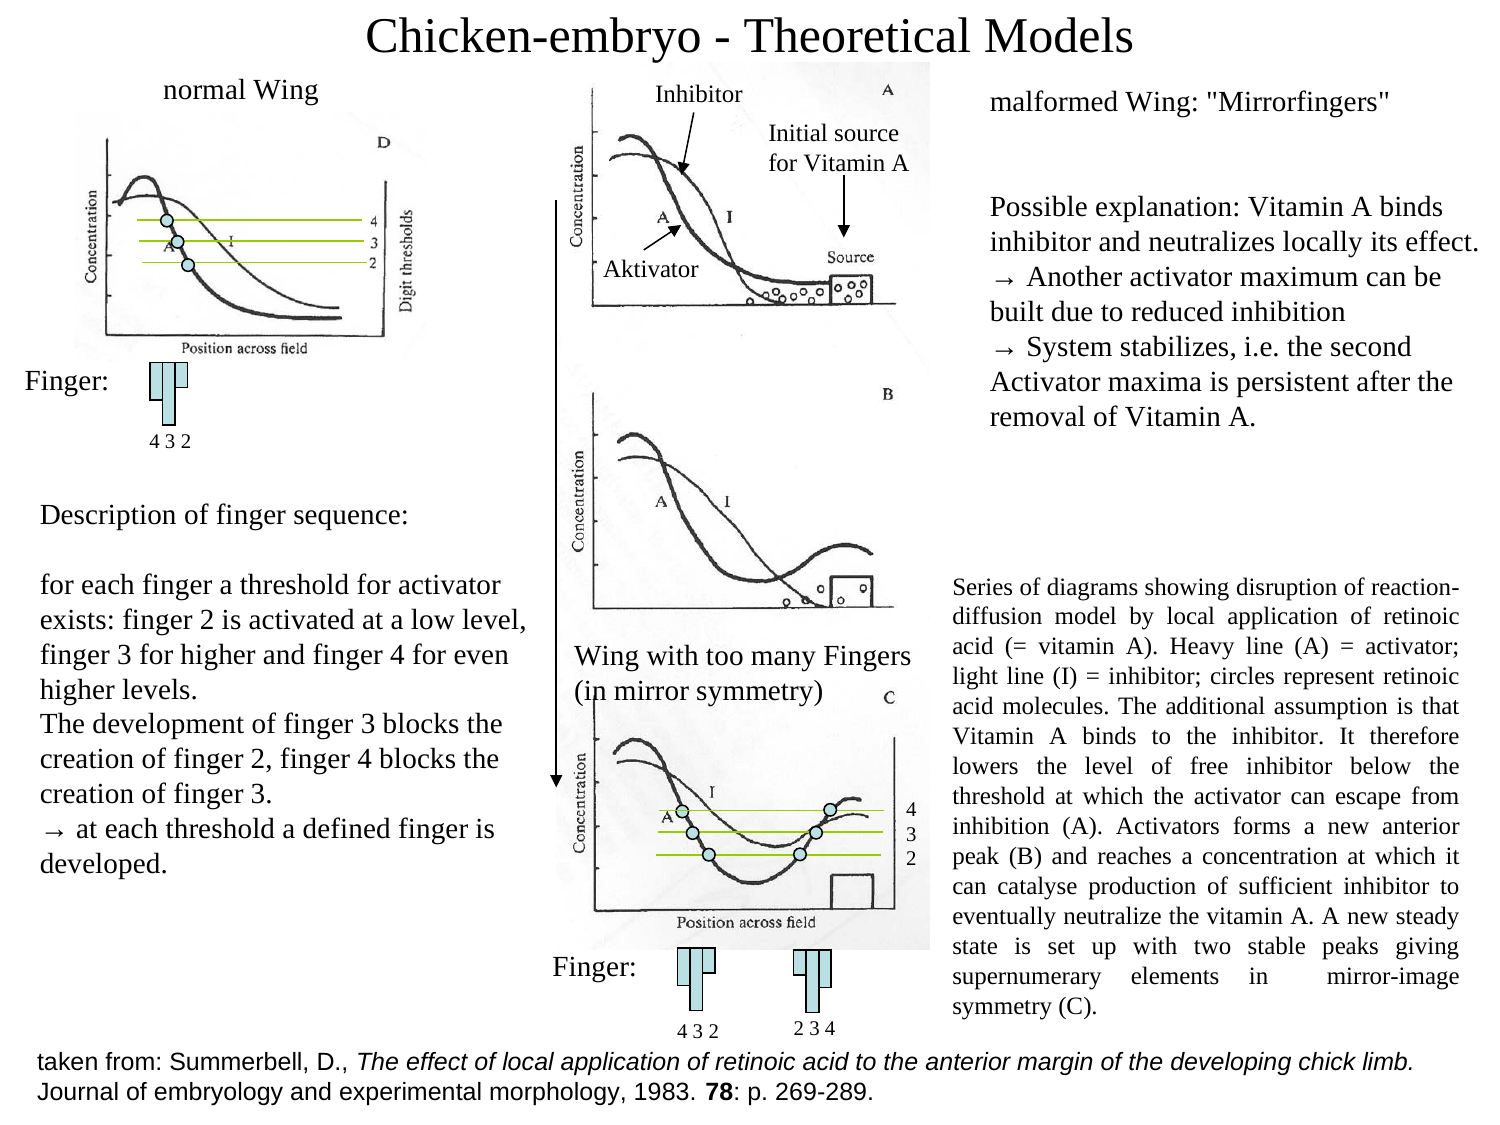

# Chicken-embryo - Theoretical Models
normal Wing
4
3
2
Inhibitor
malformed Wing: "Mirrorfingers"
Possible explanation: Vitamin A binds inhibitor and neutralizes locally its effect.
→ Another activator maximum can be built due to reduced inhibition
→ System stabilizes, i.e. the second Activator maxima is persistent after the removal of Vitamin A.
Initial source
for Vitamin A
Aktivator
Finger:
4 3 2
Description of finger sequence:
for each finger a threshold for activator exists: finger 2 is activated at a low level, finger 3 for higher and finger 4 for even higher levels.
The development of finger 3 blocks the creation of finger 2, finger 4 blocks the creation of finger 3.
→ at each threshold a defined finger is developed.
Series of diagrams showing disruption of reaction-diffusion model by local application of retinoic acid (= vitamin A). Heavy line (A) = activator; light line (I) = inhibitor; circles represent retinoic acid molecules. The additional assumption is that Vitamin A binds to the inhibitor. It therefore lowers the level of free inhibitor below the threshold at which the activator can escape from inhibition (A). Activators forms a new anterior peak (B) and reaches a concentration at which it can catalyse production of sufficient inhibitor to eventually neutralize the vitamin A. A new steady state is set up with two stable peaks giving supernumerary elements in mirror-image symmetry (C).
Wing with too many Fingers
(in mirror symmetry)
Finger:
2 3 4
4 3 2
taken from: Summerbell, D., The effect of local application of retinoic acid to the anterior margin of the developing chick limb. Journal of embryology and experimental morphology, 1983. 78: p. 269-289.